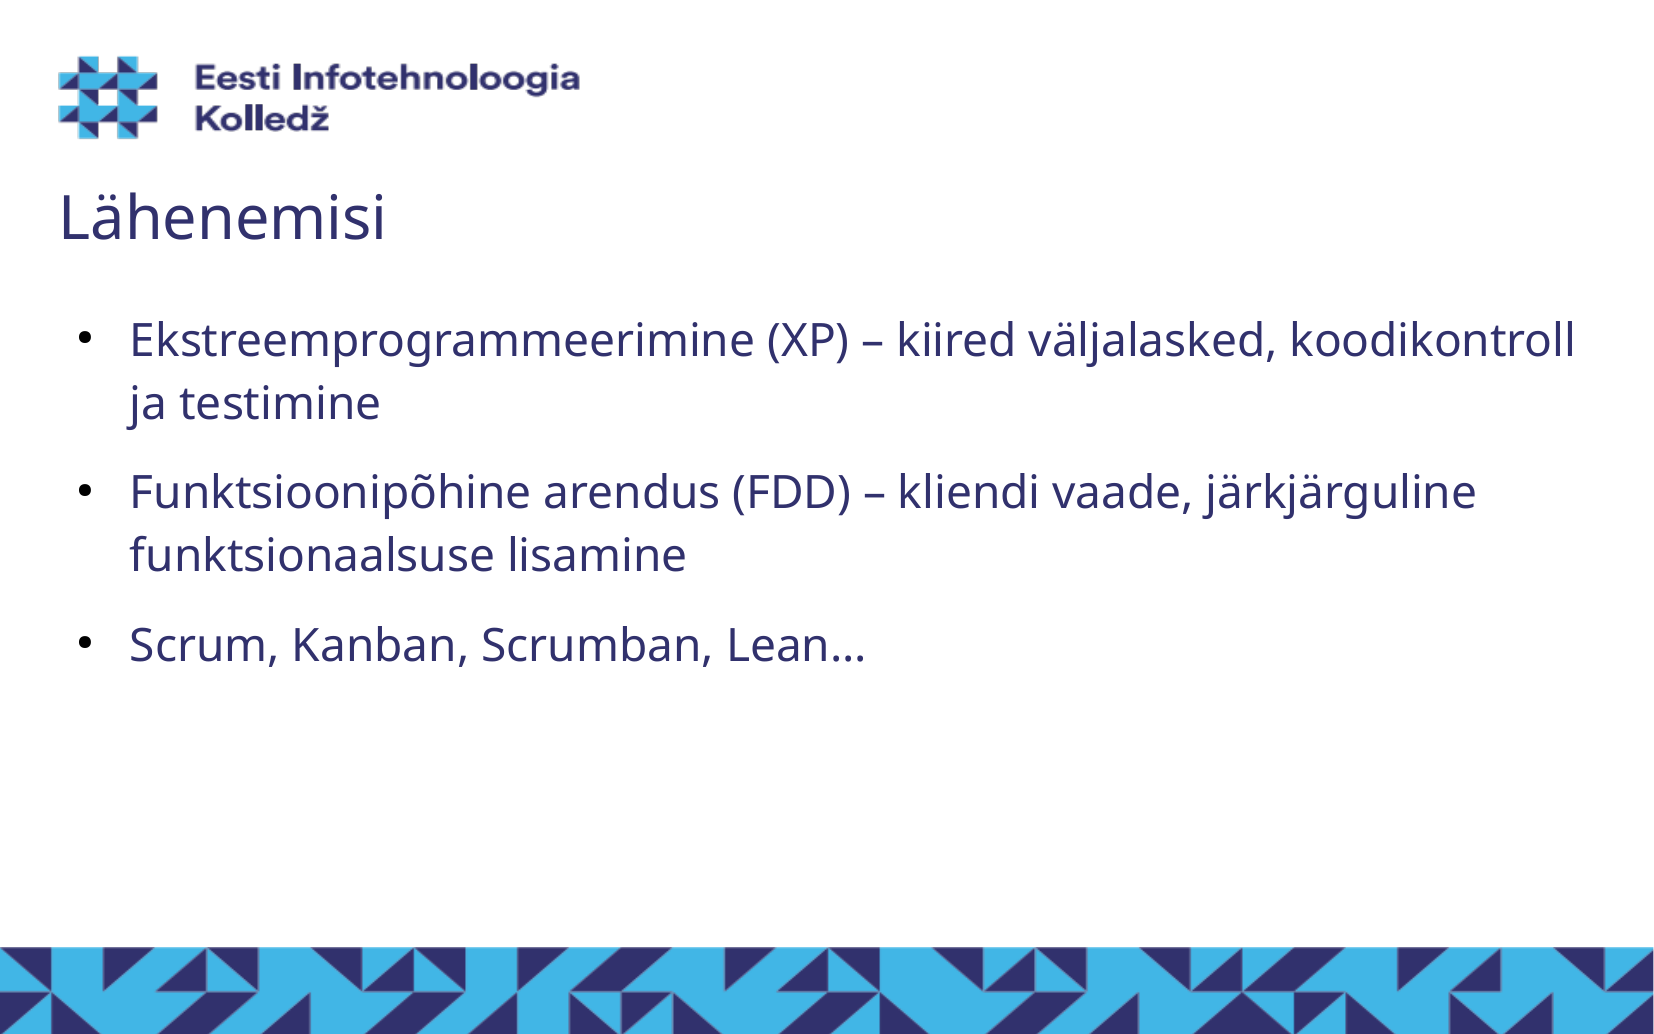

# Lähenemisi
Ekstreemprogrammeerimine (XP) – kiired väljalasked, koodikontroll ja testimine
Funktsioonipõhine arendus (FDD) – kliendi vaade, järkjärguline funktsionaalsuse lisamine
Scrum, Kanban, Scrumban, Lean...